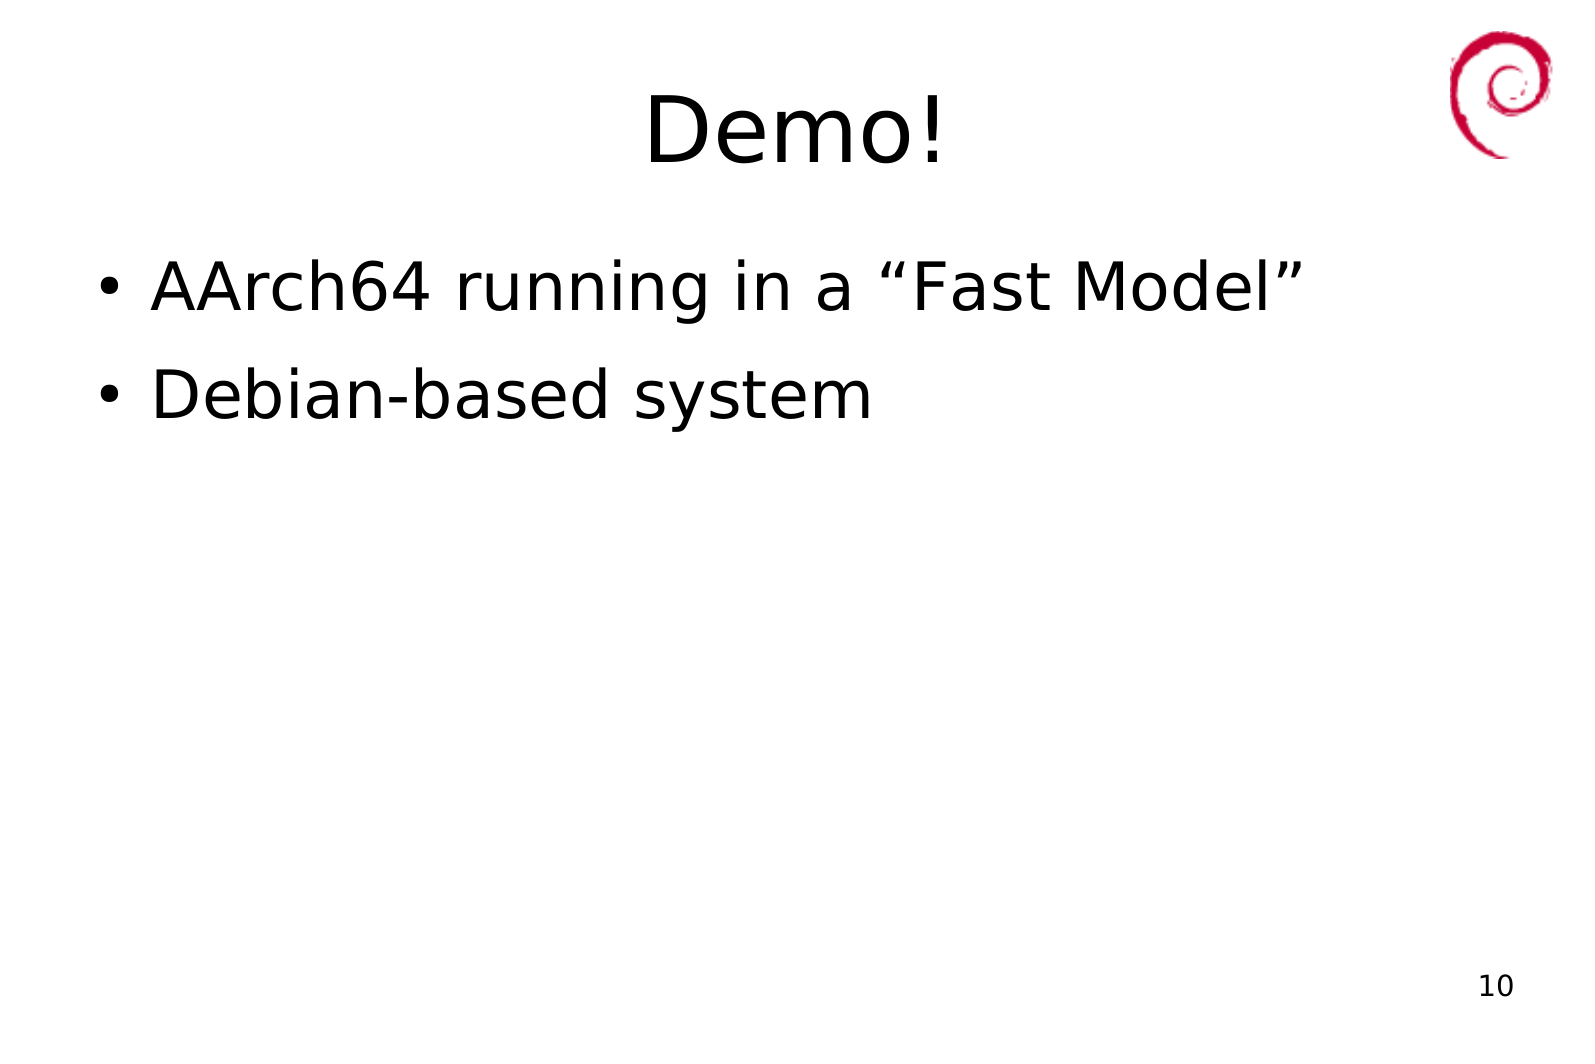

# Demo!
AArch64 running in a “Fast Model”
Debian-based system
10